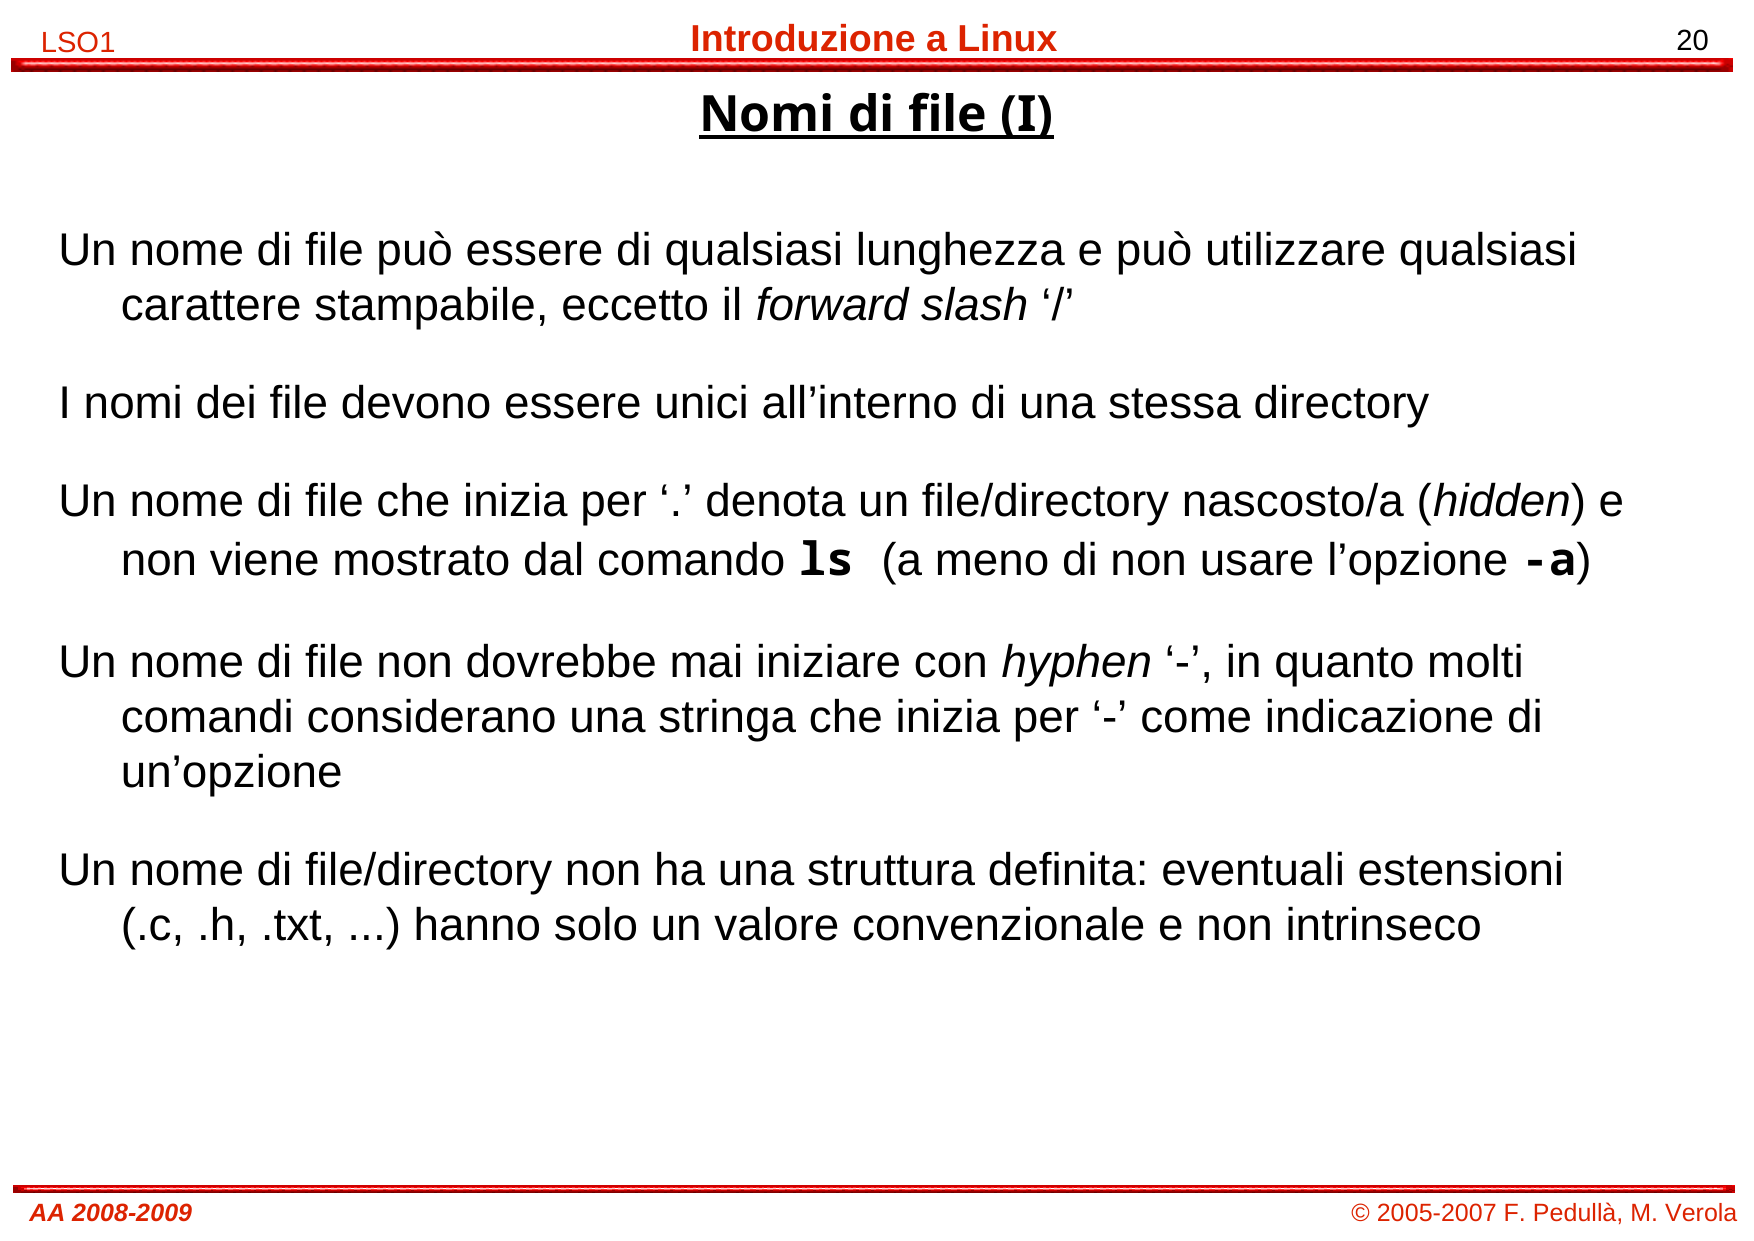

# Nomi di file (I)
Un nome di file può essere di qualsiasi lunghezza e può utilizzare qualsiasi carattere stampabile, eccetto il forward slash ‘/’
I nomi dei file devono essere unici all’interno di una stessa directory
Un nome di file che inizia per ‘.’ denota un file/directory nascosto/a (hidden) e non viene mostrato dal comando ls (a meno di non usare l’opzione -a)
Un nome di file non dovrebbe mai iniziare con hyphen ‘-’, in quanto molti comandi considerano una stringa che inizia per ‘-’ come indicazione di un’opzione
Un nome di file/directory non ha una struttura definita: eventuali estensioni (.c, .h, .txt, ...) hanno solo un valore convenzionale e non intrinseco